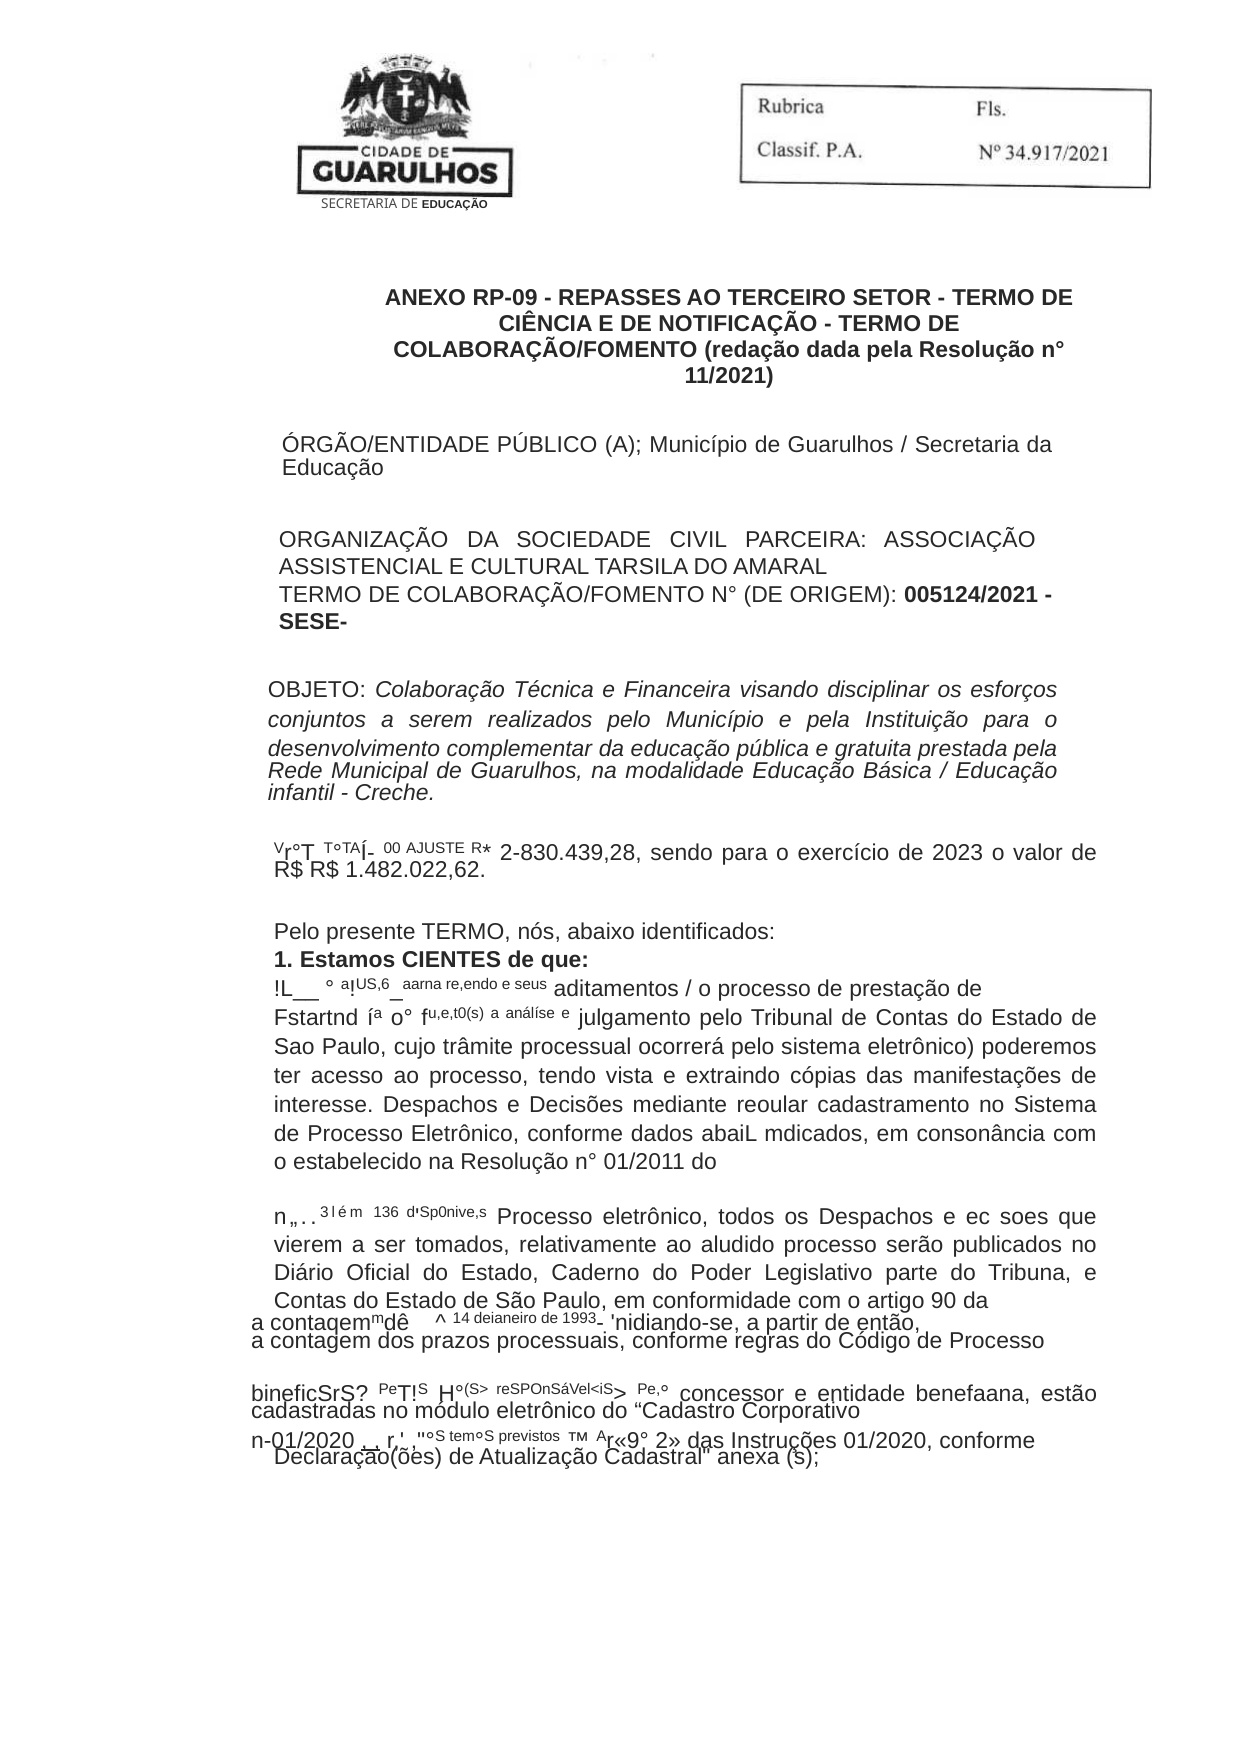

SECRETARIA DE EDUCAÇÃO
ANEXO RP-09 - REPASSES AO TERCEIRO SETOR - TERMO DE CIÊNCIA E DE NOTIFICAÇÃO - TERMO DE COLABORAÇÃO/FOMENTO (redação dada pela Resolução n° 11/2021)
ÓRGÃO/ENTIDADE PÚBLICO (A); Município de Guarulhos / Secretaria da Educação
ORGANIZAÇÃO DA SOCIEDADE CIVIL PARCEIRA: ASSOCIAÇÃO ASSISTENCIAL E CULTURAL TARSILA DO AMARAL
TERMO DE COLABORAÇÃO/FOMENTO N° (DE ORIGEM): 005124/2021 -SESE-
OBJETO: Colaboração Técnica e Financeira visando disciplinar os esforços conjuntos a serem realizados pelo Município e pela Instituição para o desenvolvimento complementar da educação pública e gratuita prestada pela
Rede Municipal de Guarulhos, na modalidade Educação Básica / Educação infantil - Creche.
Vr°T T°TAÍ- 00 AJUSTE R* 2-830.439,28, sendo para o exercício de 2023 o valor de R$ R$ 1.482.022,62.
Pelo presente TERMO, nós, abaixo identificados:
1. Estamos CIENTES de que:
!L__ ° a!US,6_aarna re,endo e seus aditamentos / o processo de prestação de
Fstartnd ía o° fu,e,t0(s) a análíse e julgamento pelo Tribunal de Contas do Estado de Sao Paulo, cujo trâmite processual ocorrerá pelo sistema eletrônico) poderemos ter acesso ao processo, tendo vista e extraindo cópias das manifestações de interesse. Despachos e Decisões mediante reoular cadastramento no Sistema de Processo Eletrônico, conforme dados abaiL mdicados, em consonância com o estabelecido na Resolução n° 01/2011 do
n„..3lém 136 d'Sp0nive,s Processo eletrônico, todos os Despachos e ec soes que vierem a ser tomados, relativamente ao aludido processo serão publicados no Diário Oficial do Estado, Caderno do Poder Legislativo parte do Tribuna, e Contas do Estado de São Paulo, em conformidade com o artigo 90 da
a contaqemmdê ^ 14 deianeiro de 1993- 'nidiando-se, a partir de então,
a contagem dos prazos processuais, conforme regras do Código de Processo
bineficSrS? PeT!S H°(S> reSPOnSáVel<iS> Pe,° concessor e entidade benefaana, estão cadastradas no módulo eletrônico do “Cadastro Corporativo
n-01/2020 , , r,' ,"°S tem°S previstos ™ Ar«9° 2» das Instruções 01/2020, conforme Declaraçao(ões) de Atualização Cadastral" anexa (s);